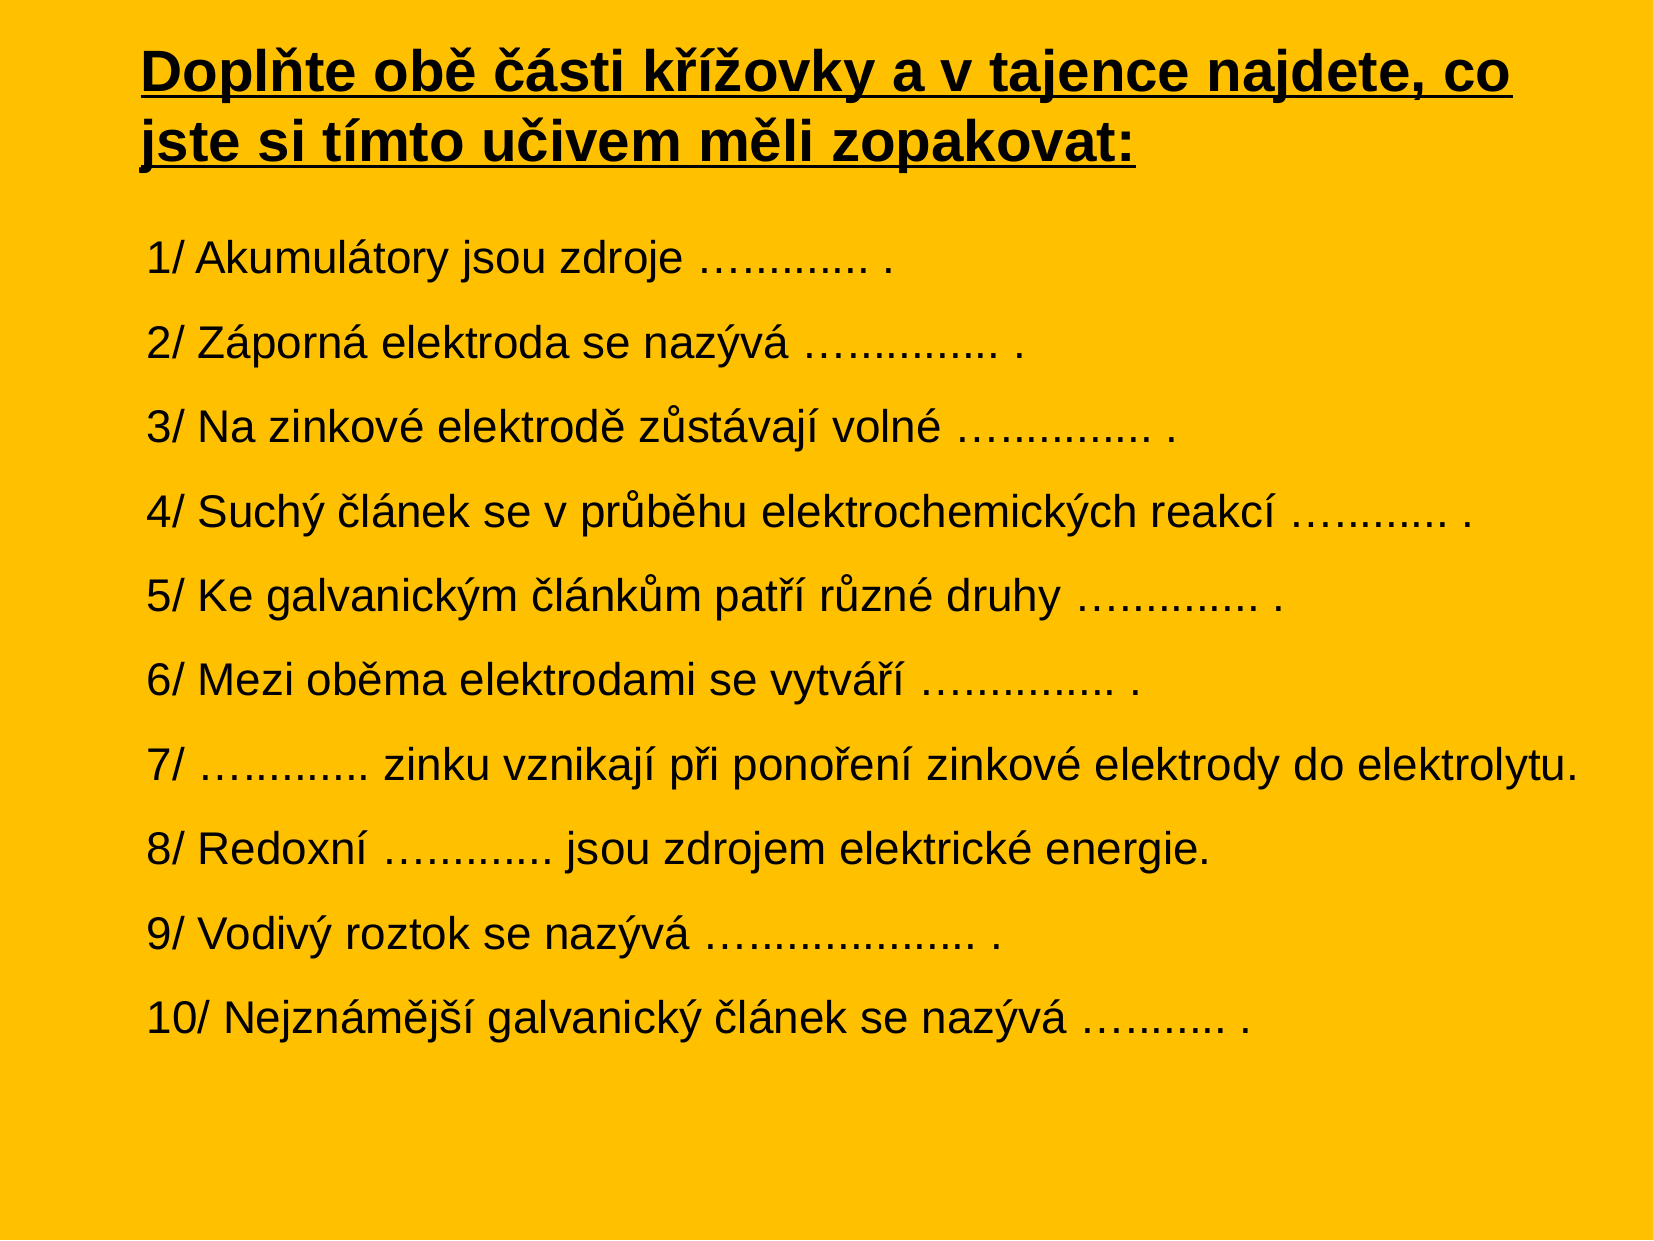

# Doplňte obě části křížovky a v tajence najdete, co jste si tímto učivem měli zopakovat:
1/ Akumulátory jsou zdroje ….......... .
2/ Záporná elektroda se nazývá …............ .
3/ Na zinkové elektrodě zůstávají volné …............ .
4/ Suchý článek se v průběhu elektrochemických reakcí …......... .
5/ Ke galvanickým článkům patří různé druhy …........... .
6/ Mezi oběma elektrodami se vytváří …............ .
7/ ….......... zinku vznikají při ponoření zinkové elektrody do elektrolytu.
8/ Redoxní ….......... jsou zdrojem elektrické energie.
9/ Vodivý roztok se nazývá ….................. .
10/ Nejznámější galvanický článek se nazývá …........ .